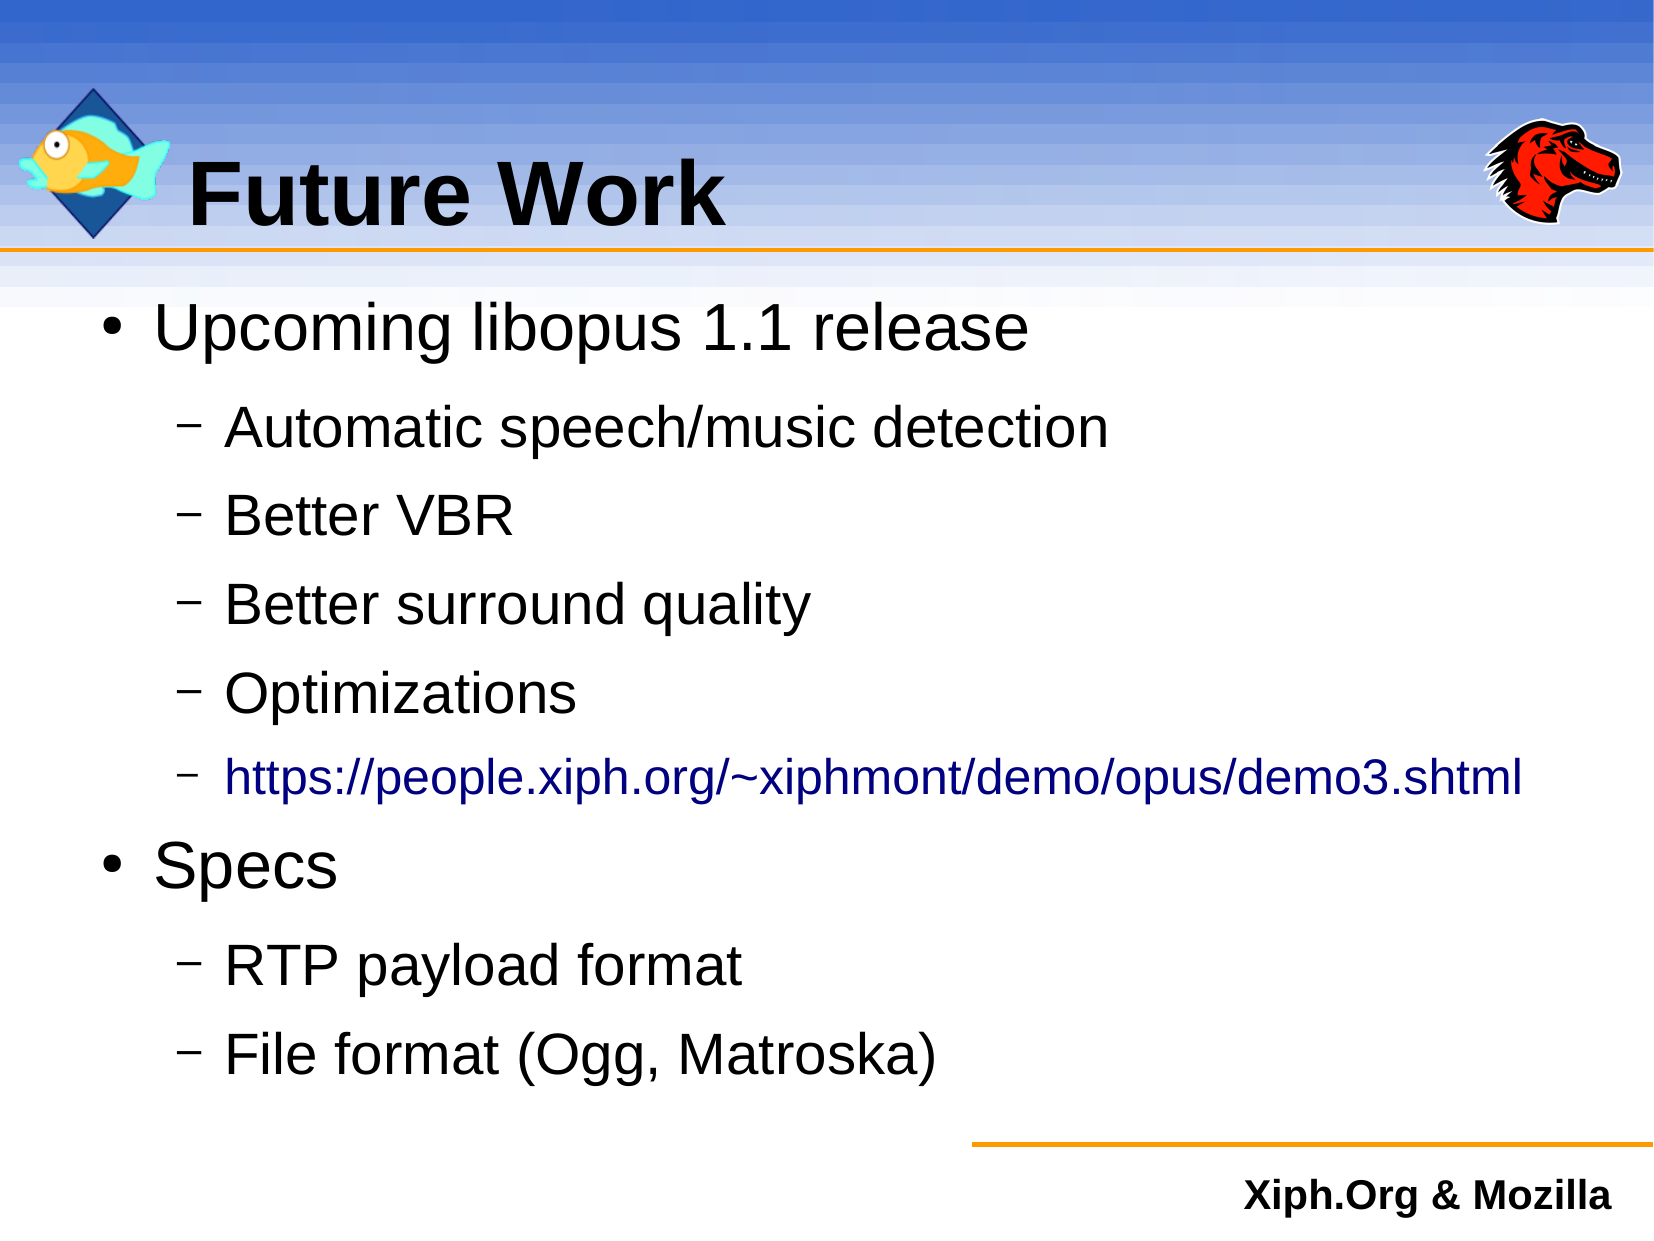

# Future Work
Upcoming libopus 1.1 release
Automatic speech/music detection
Better VBR
Better surround quality
Optimizations
https://people.xiph.org/~xiphmont/demo/opus/demo3.shtml
Specs
RTP payload format
File format (Ogg, Matroska)